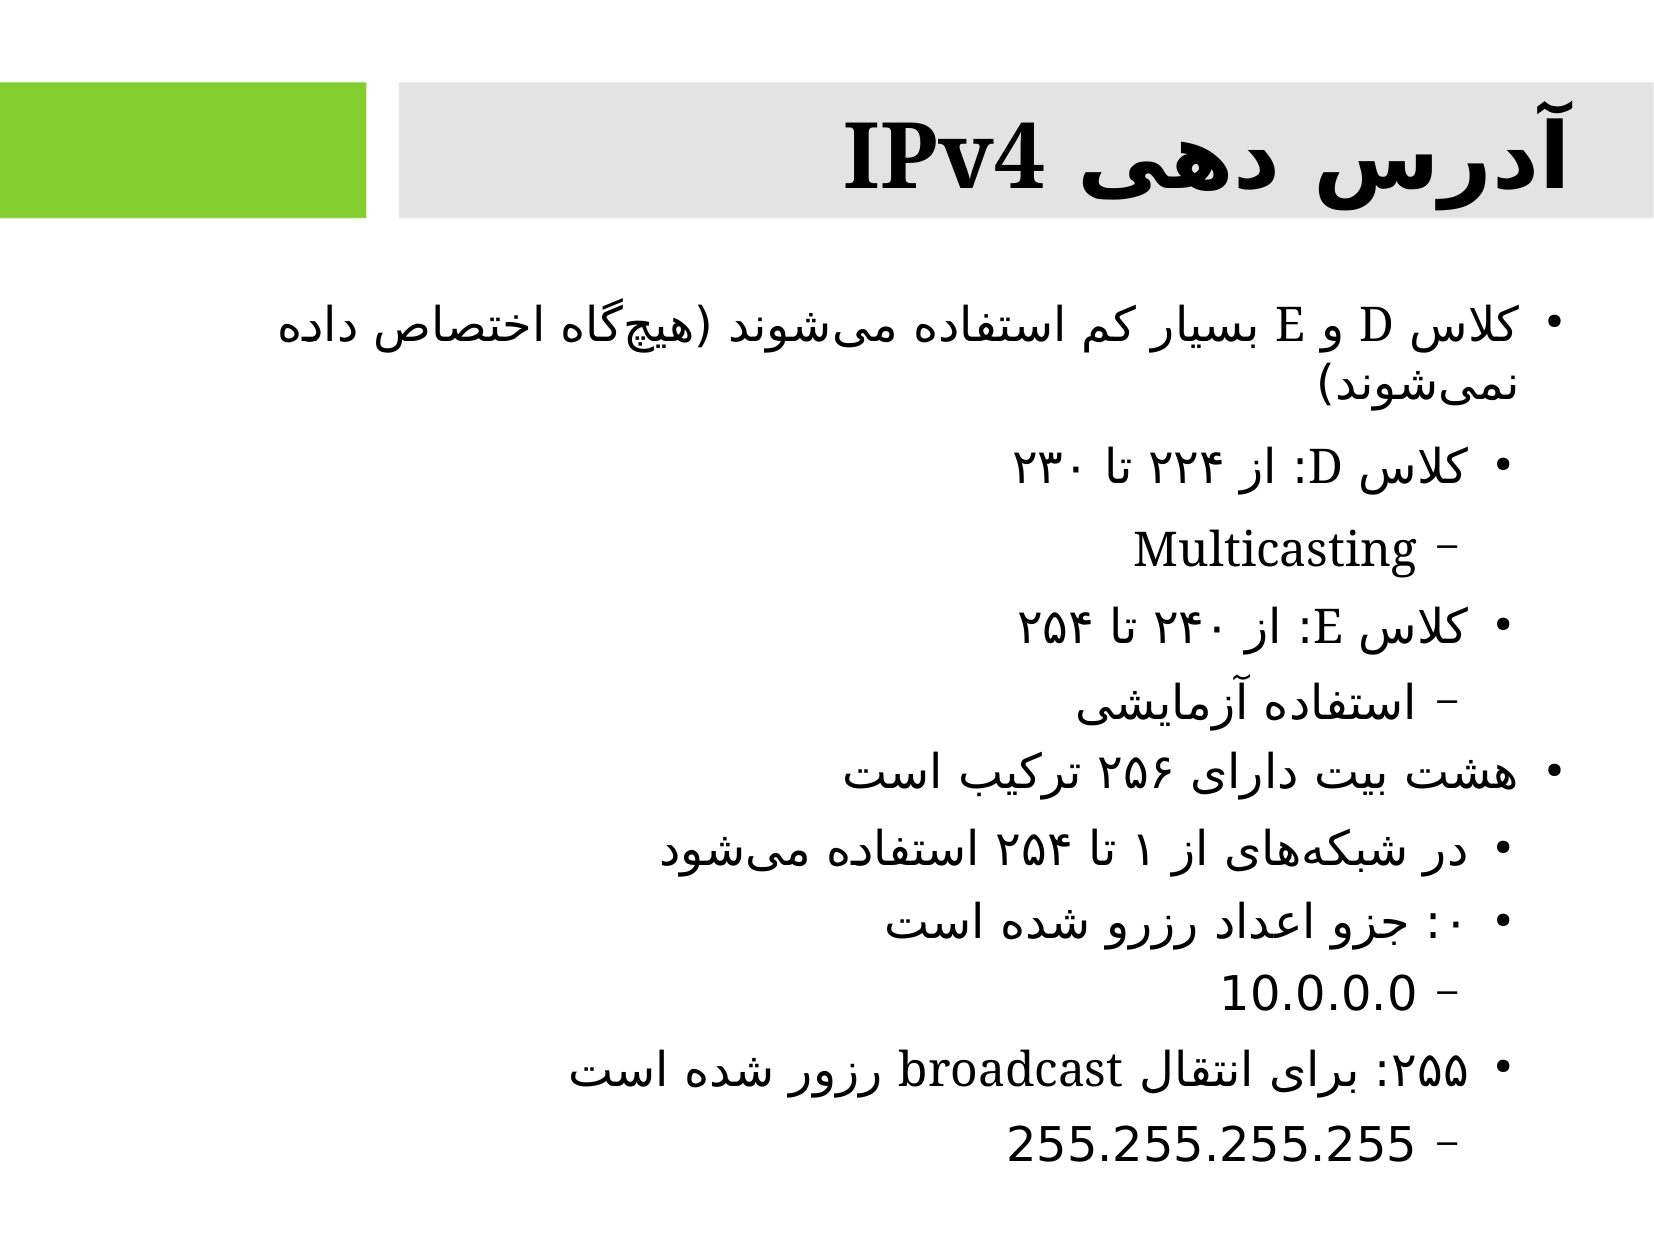

# آدرس دهی IPv4
کلاس D و E بسیار کم استفاده می‌شوند (هیچ‌گاه اختصاص داده نمی‌شوند)
کلاس D: از ۲۲۴ تا ۲۳۰
Multicasting
کلاس E: از ۲۴۰ تا ۲۵۴
استفاده آزمایشی
هشت بیت دارای ۲۵۶ ترکیب است
در شبکه‌های از ۱ تا ۲۵۴ استفاده می‌شود
۰: جزو اعداد رزرو شده است
10.0.0.0
۲۵۵: برای انتقال broadcast رزور شده است
255.255.255.255